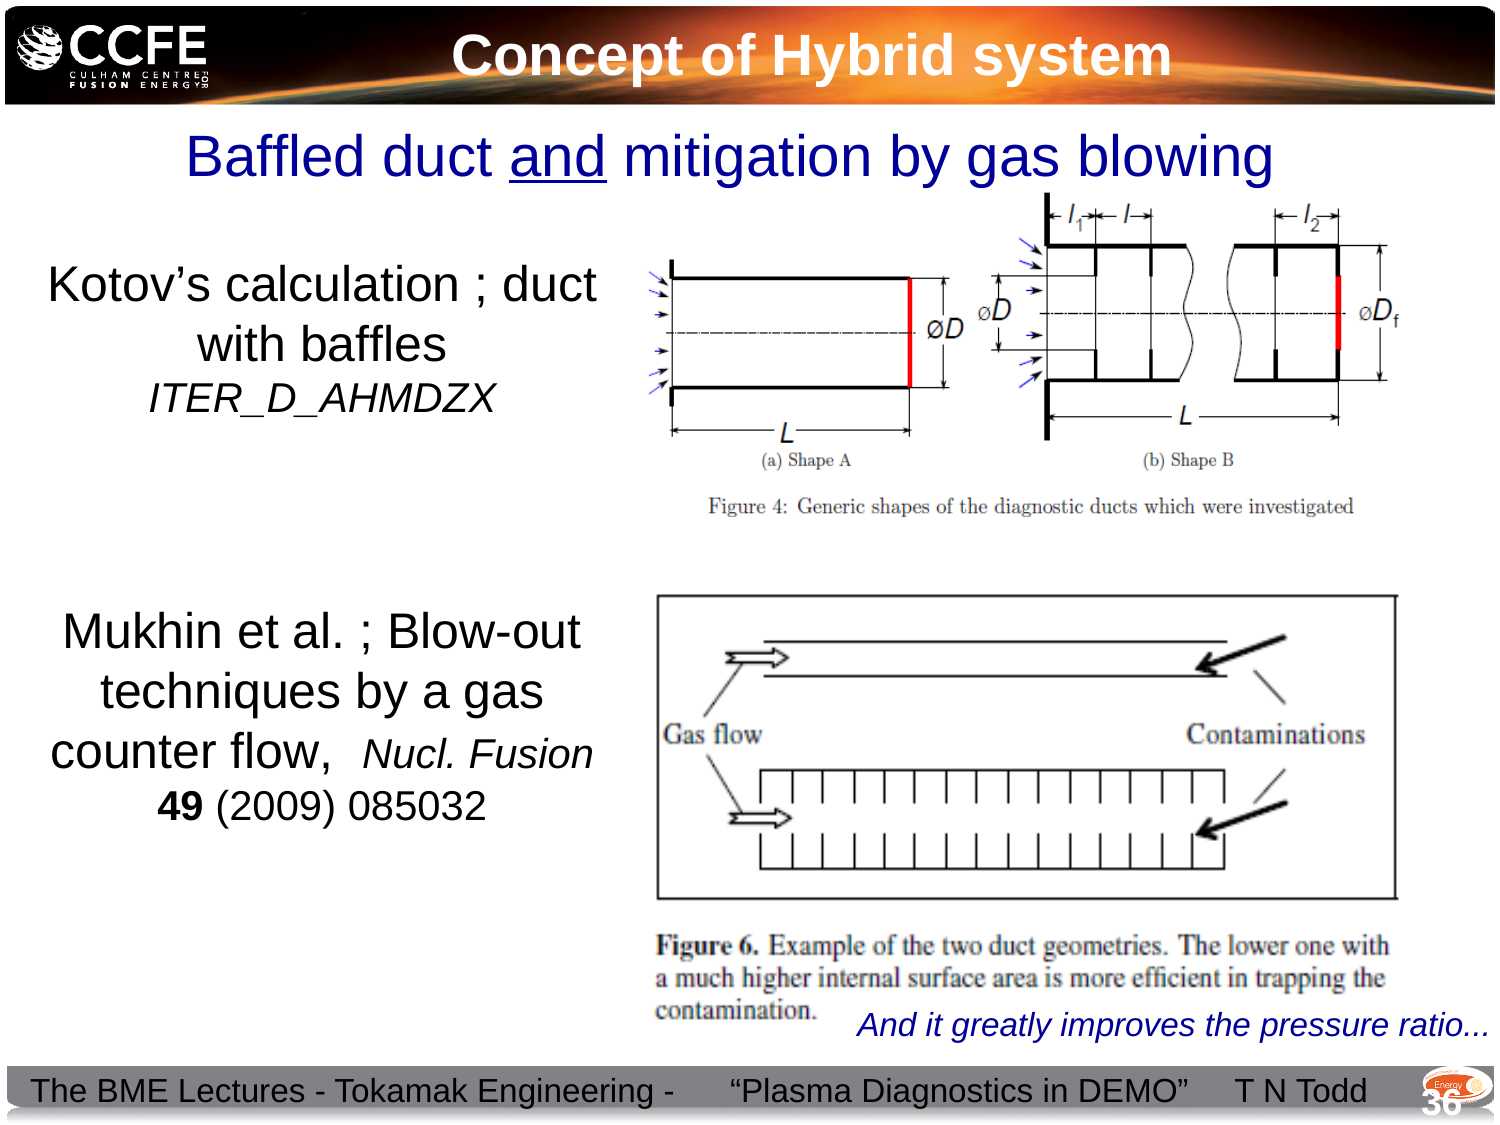

# Concept of Hybrid system
Baffled duct and mitigation by gas blowing
Kotov’s calculation ; duct with baffles ITER_D_AHMDZX
Mukhin et al. ; Blow-out techniques by a gas counter flow, Nucl. Fusion 49 (2009) 085032
And it greatly improves the pressure ratio...